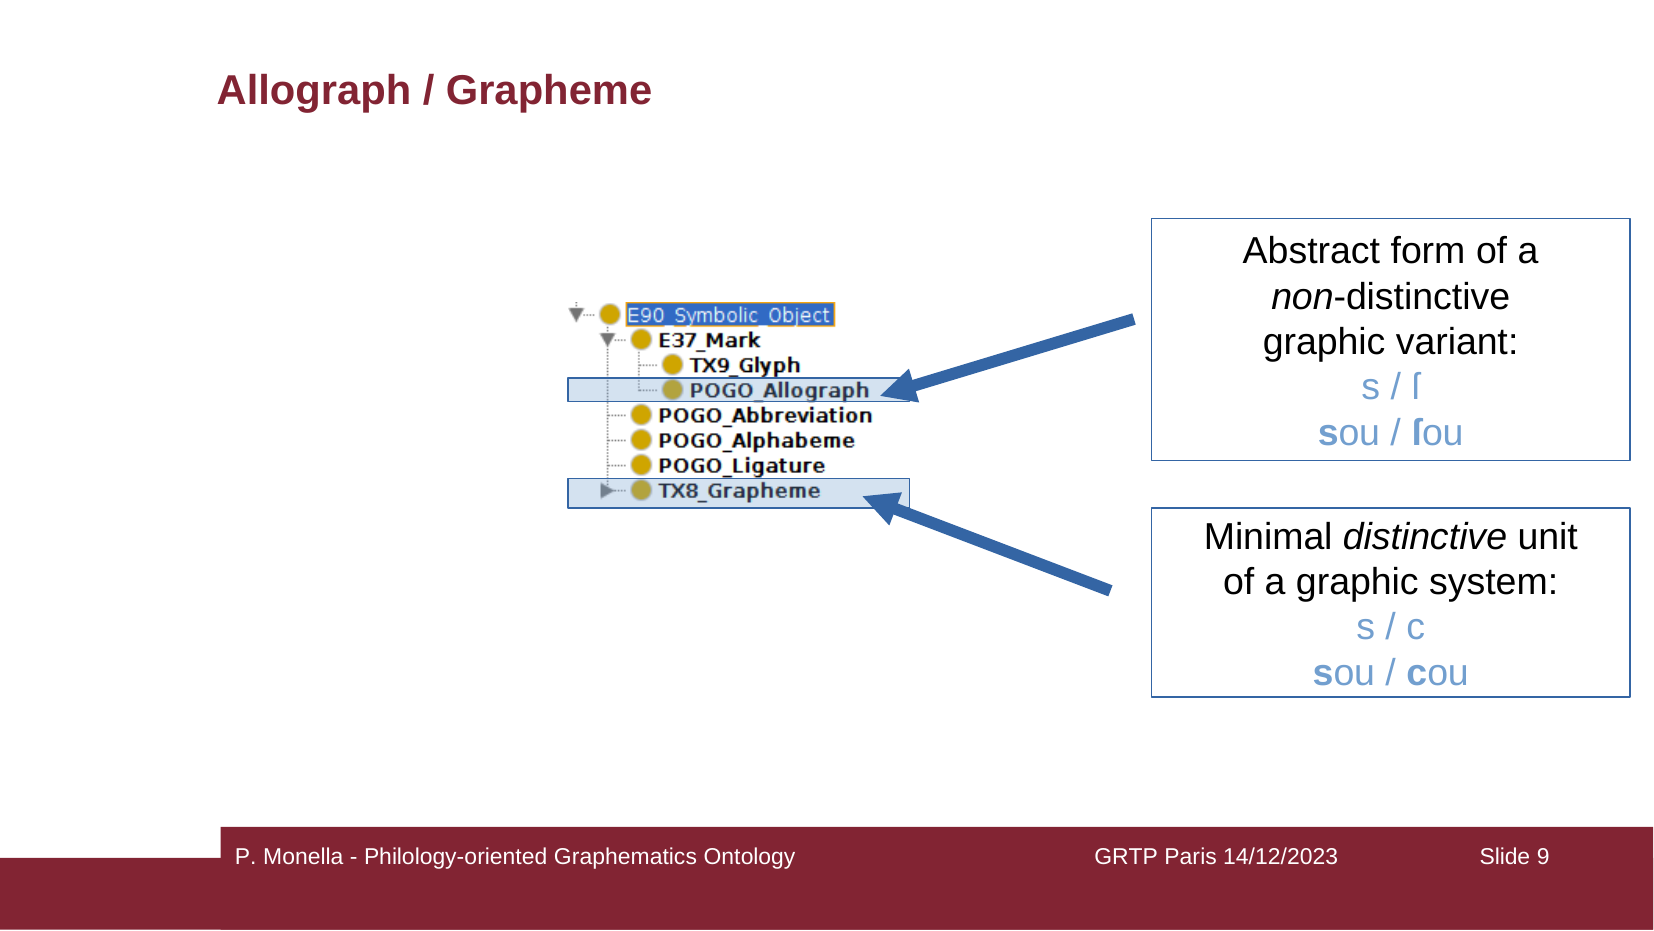

# Allograph / Grapheme
Abstract form of a
non-distinctive
graphic variant:
s / ſ
sou / ſou
Minimal distinctive unit
of a graphic system:
s / c
sou / cou
P. Monella - Philology-oriented Graphematics Ontology
9